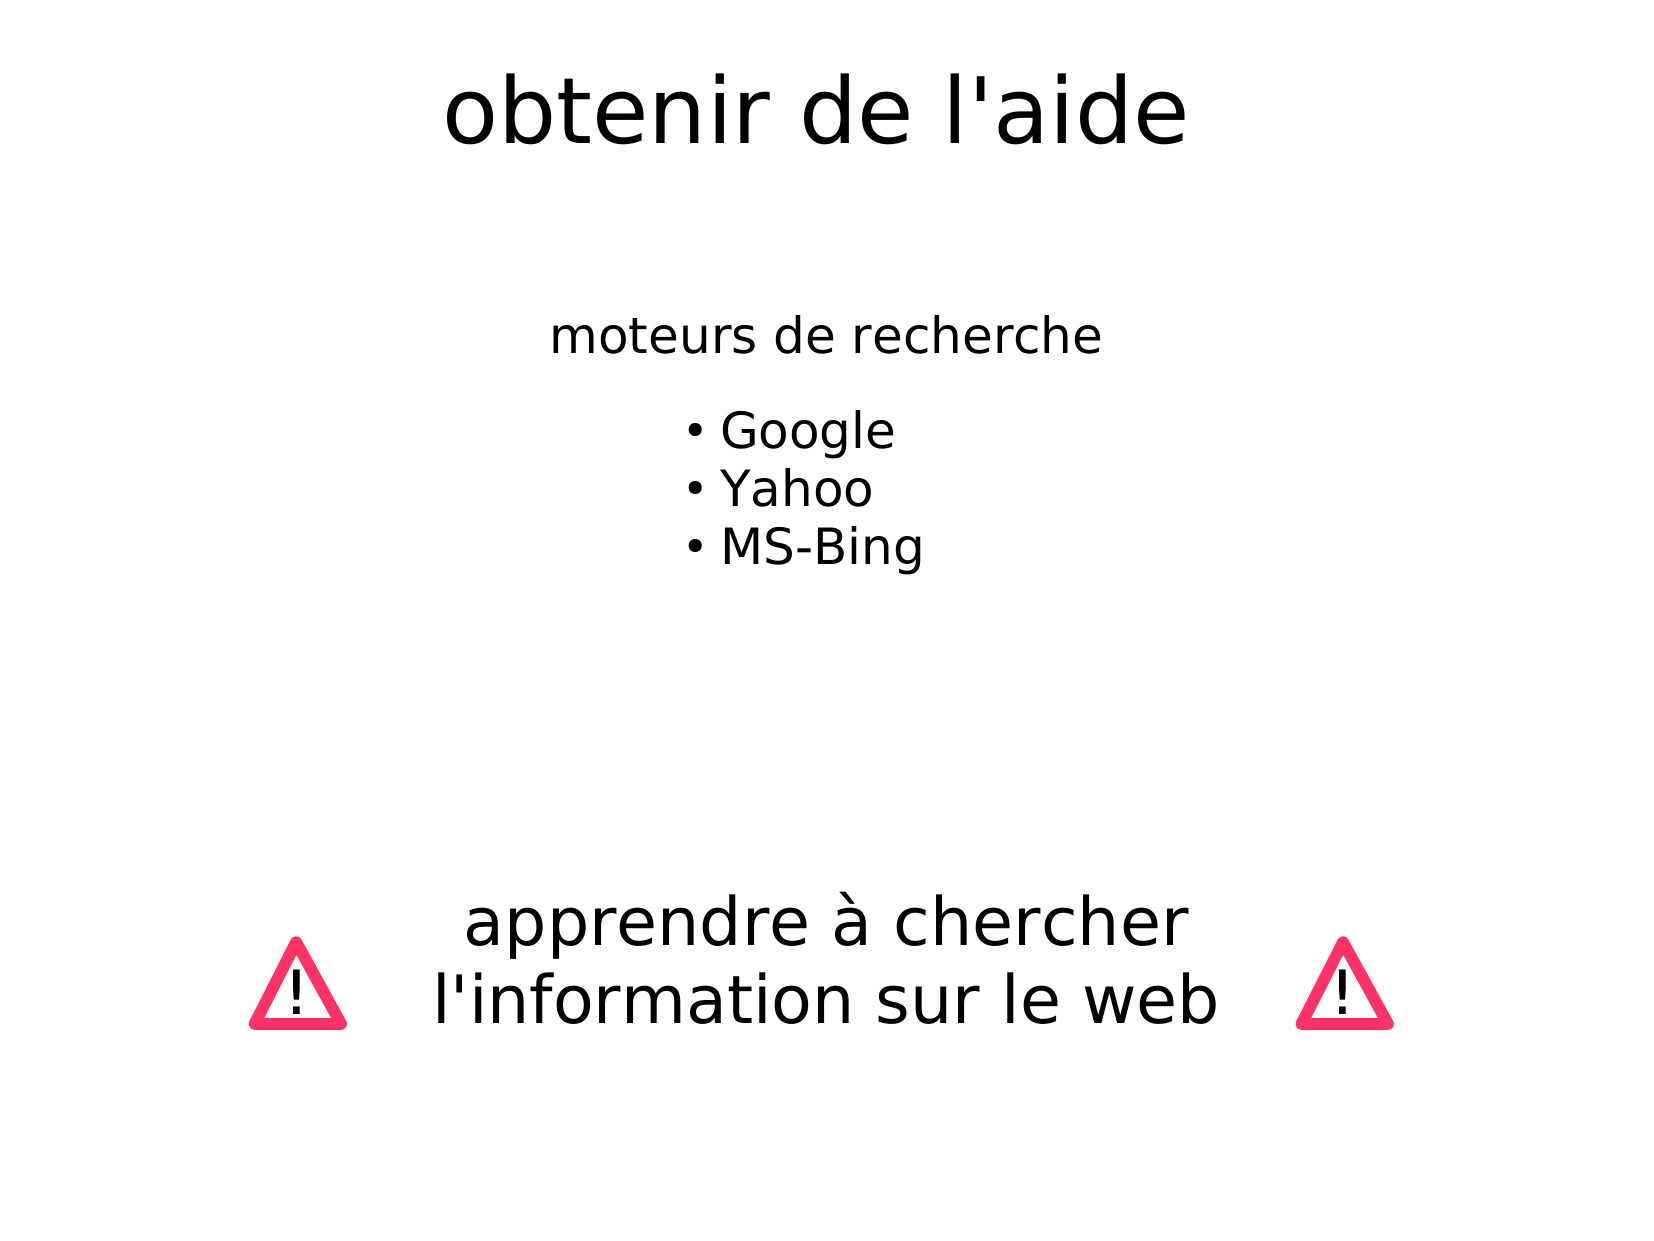

# obtenir de l'aide
moteurs de recherche
 Google
 Yahoo
 MS-Bing
apprendre à chercher
l'information sur le web
!
!